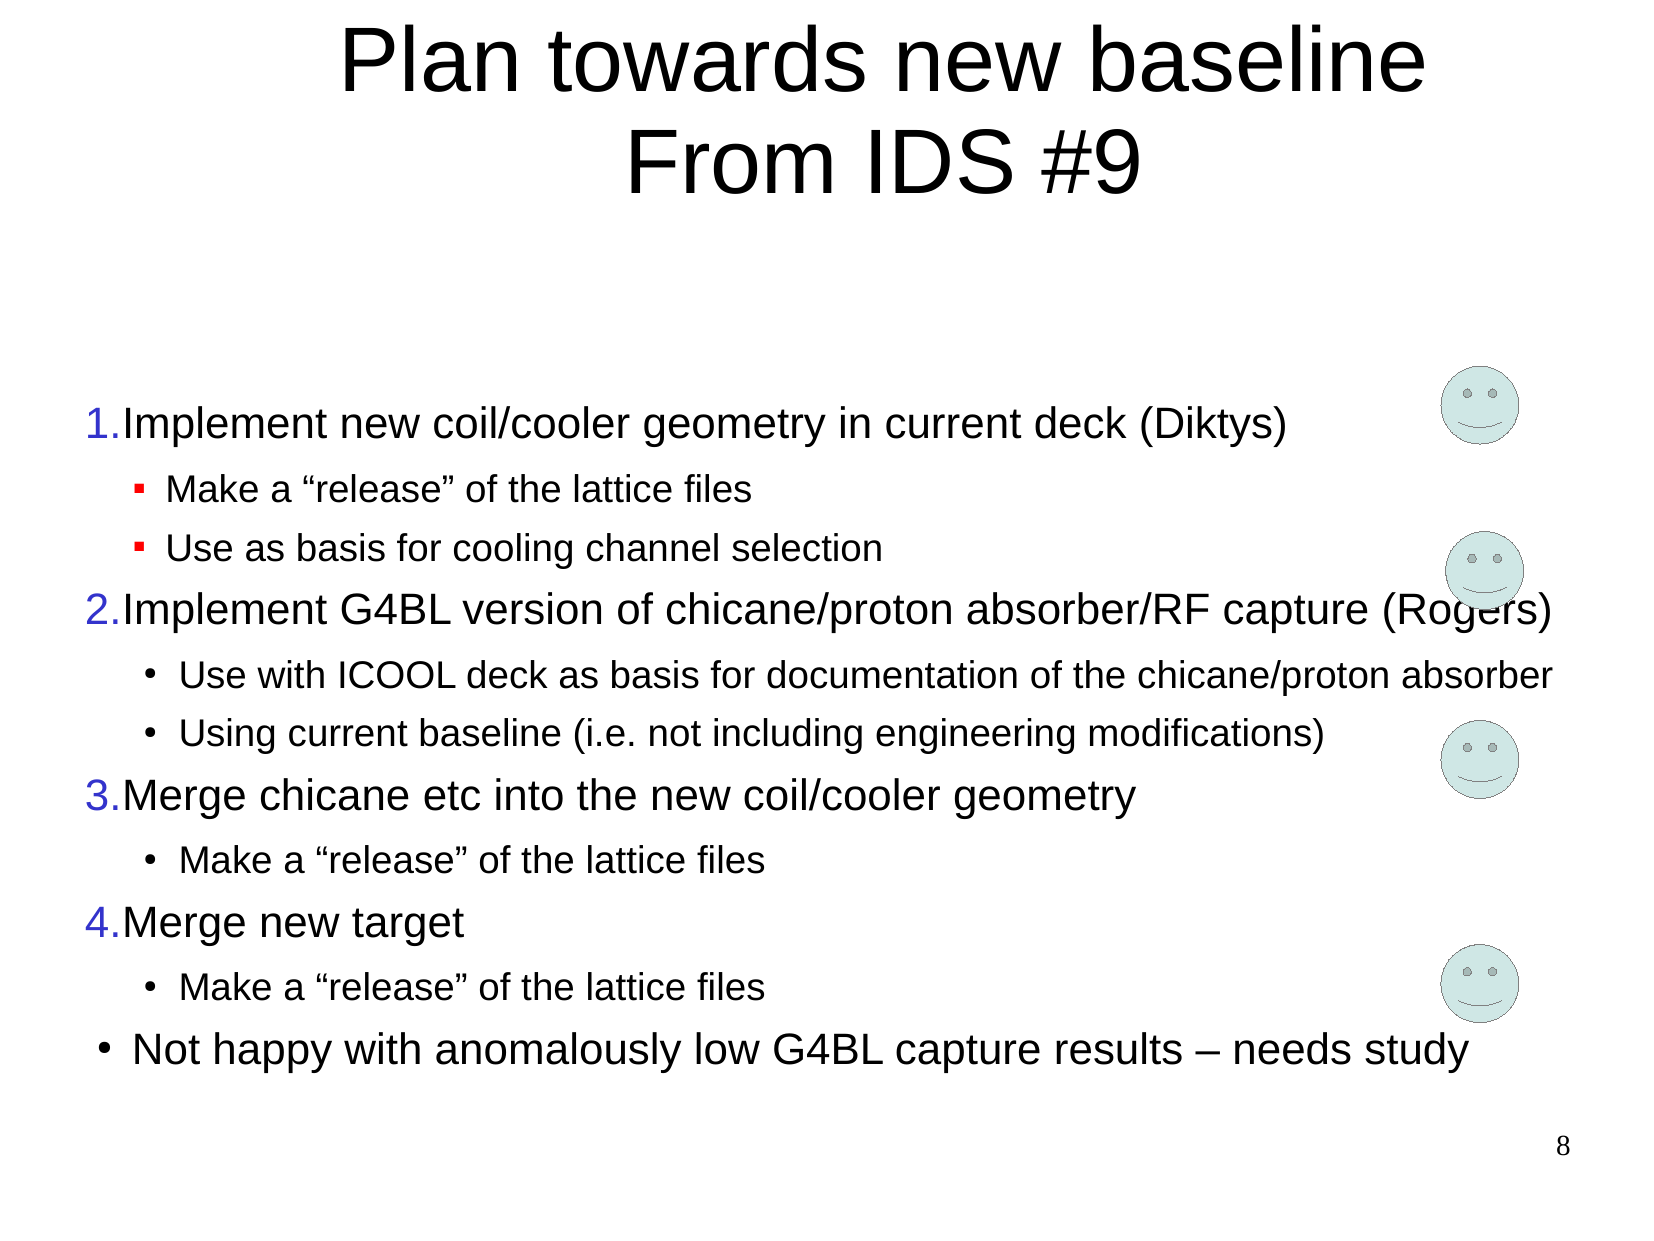

# Plan towards new baseline From IDS #9
Implement new coil/cooler geometry in current deck (Diktys)
Make a “release” of the lattice files
Use as basis for cooling channel selection
Implement G4BL version of chicane/proton absorber/RF capture (Rogers)
Use with ICOOL deck as basis for documentation of the chicane/proton absorber
Using current baseline (i.e. not including engineering modifications)
Merge chicane etc into the new coil/cooler geometry
Make a “release” of the lattice files
Merge new target
Make a “release” of the lattice files
Not happy with anomalously low G4BL capture results – needs study
8